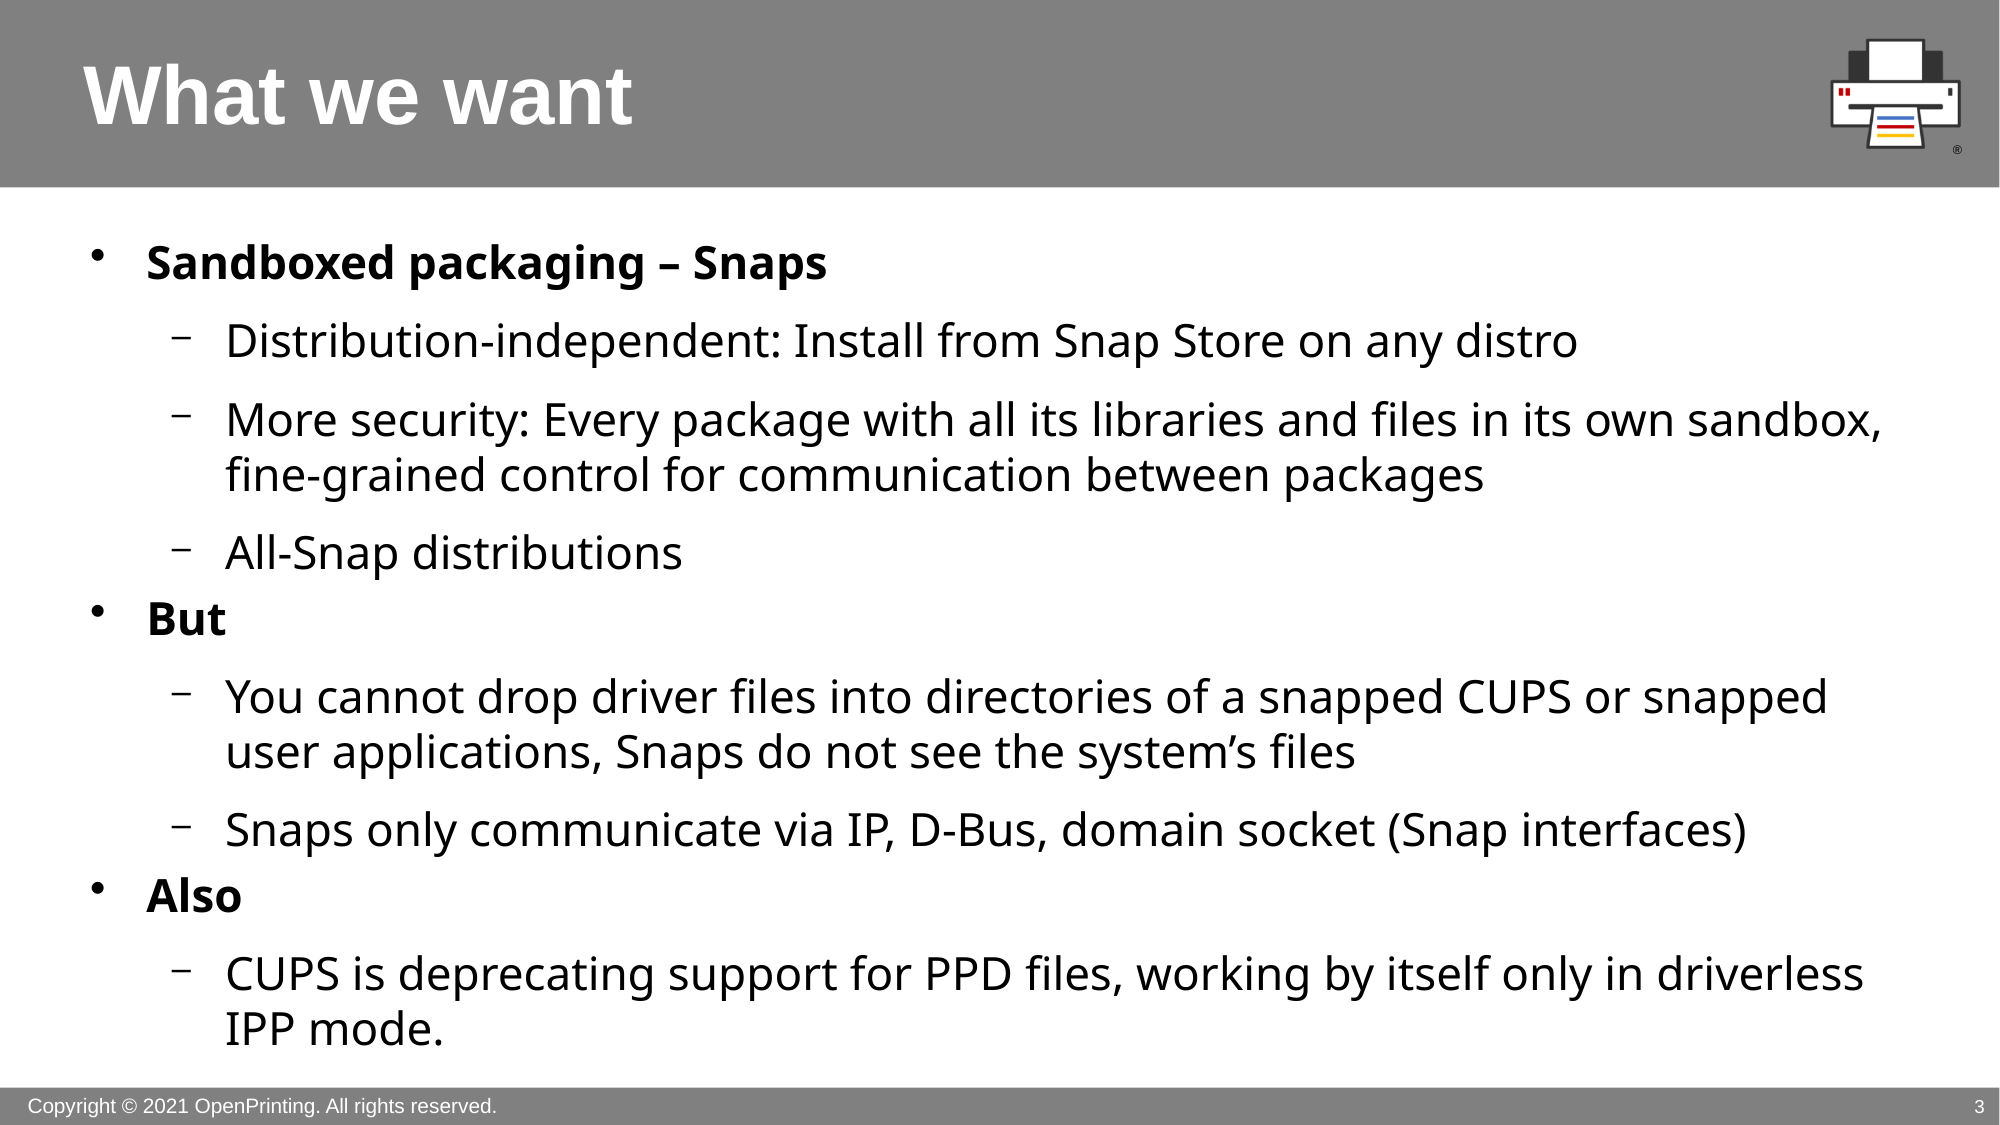

What we want
# Sandboxed packaging – Snaps
Distribution-independent: Install from Snap Store on any distro
More security: Every package with all its libraries and files in its own sandbox, fine-grained control for communication between packages
All-Snap distributions
But
You cannot drop driver files into directories of a snapped CUPS or snapped user applications, Snaps do not see the system’s files
Snaps only communicate via IP, D-Bus, domain socket (Snap interfaces)
Also
CUPS is deprecating support for PPD files, working by itself only in driverless IPP mode.